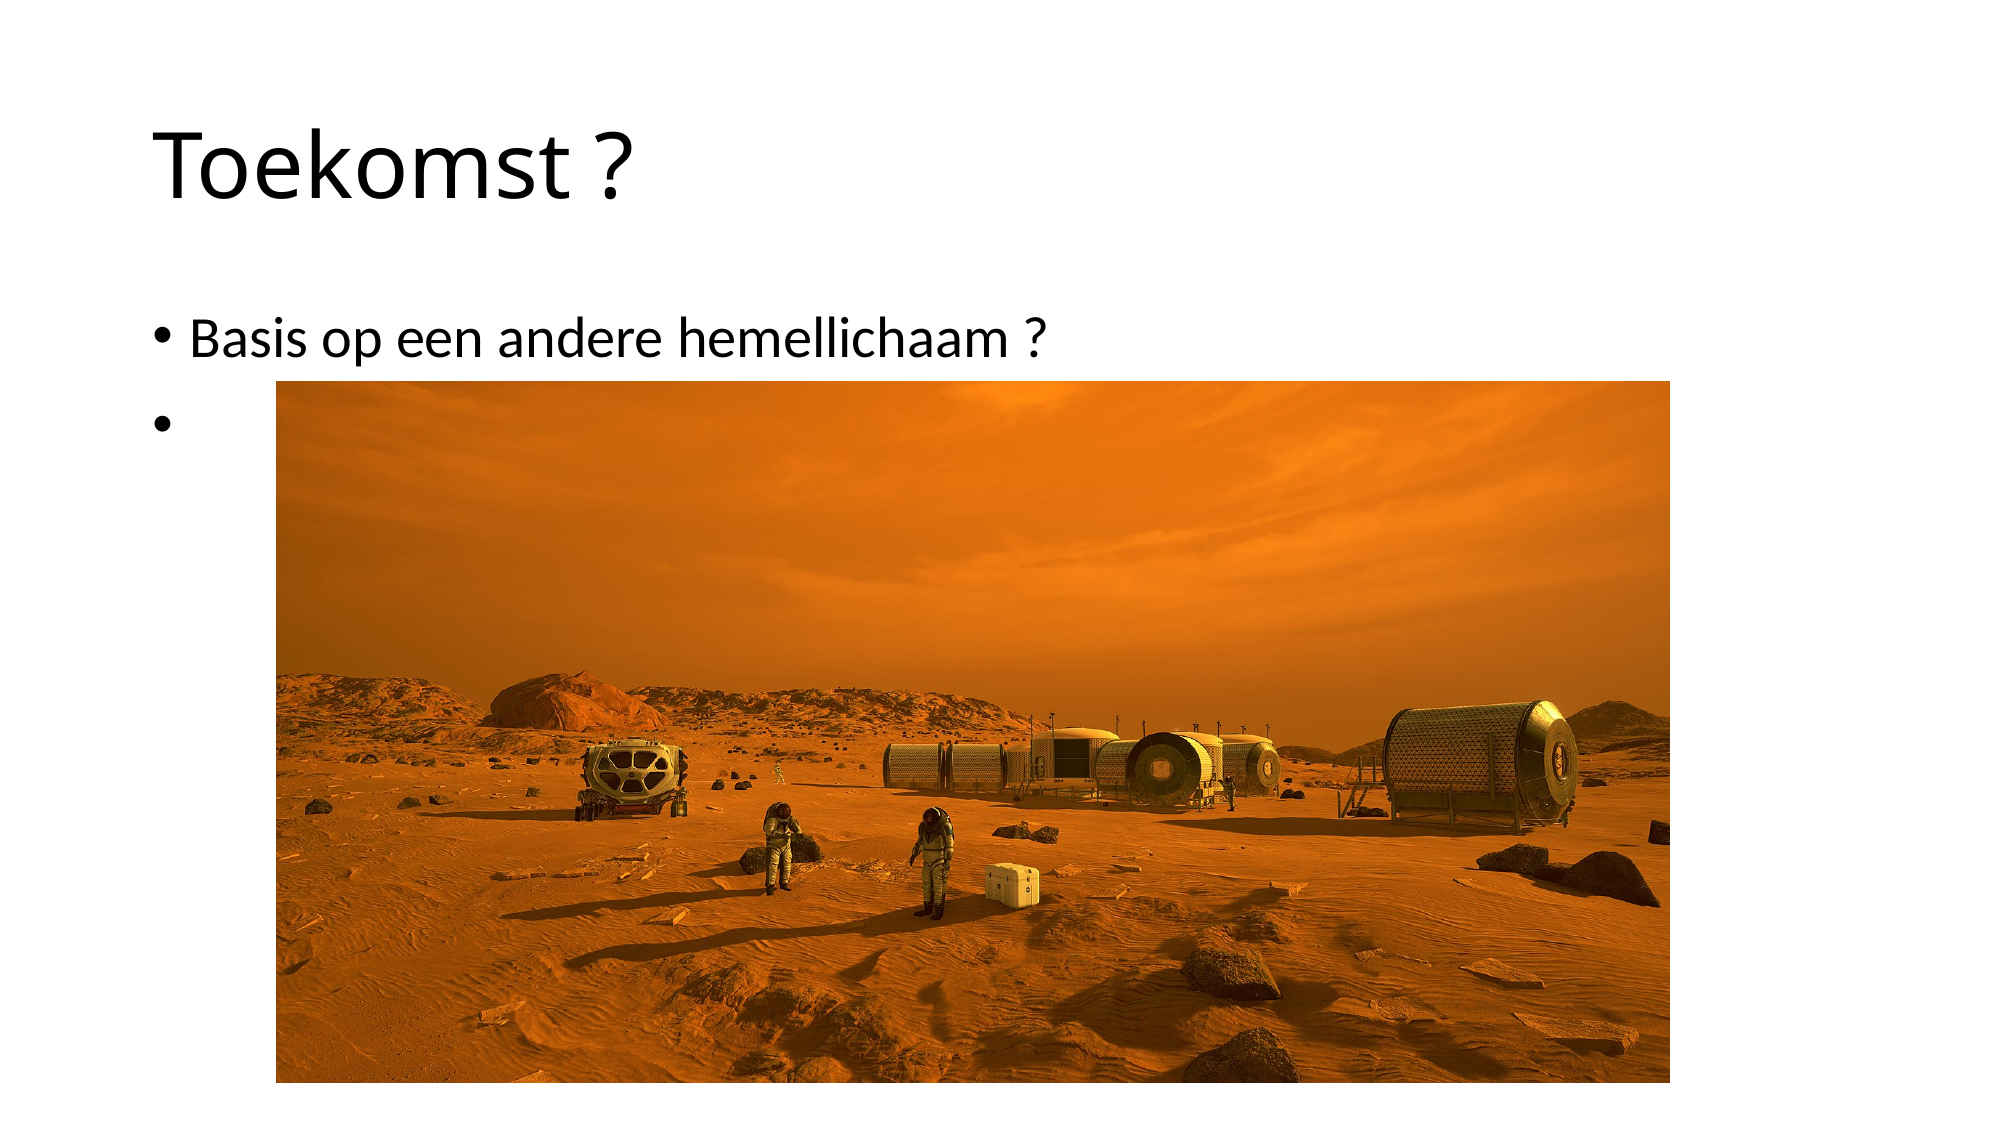

# Toekomst ?
Basis op een andere hemellichaam ?